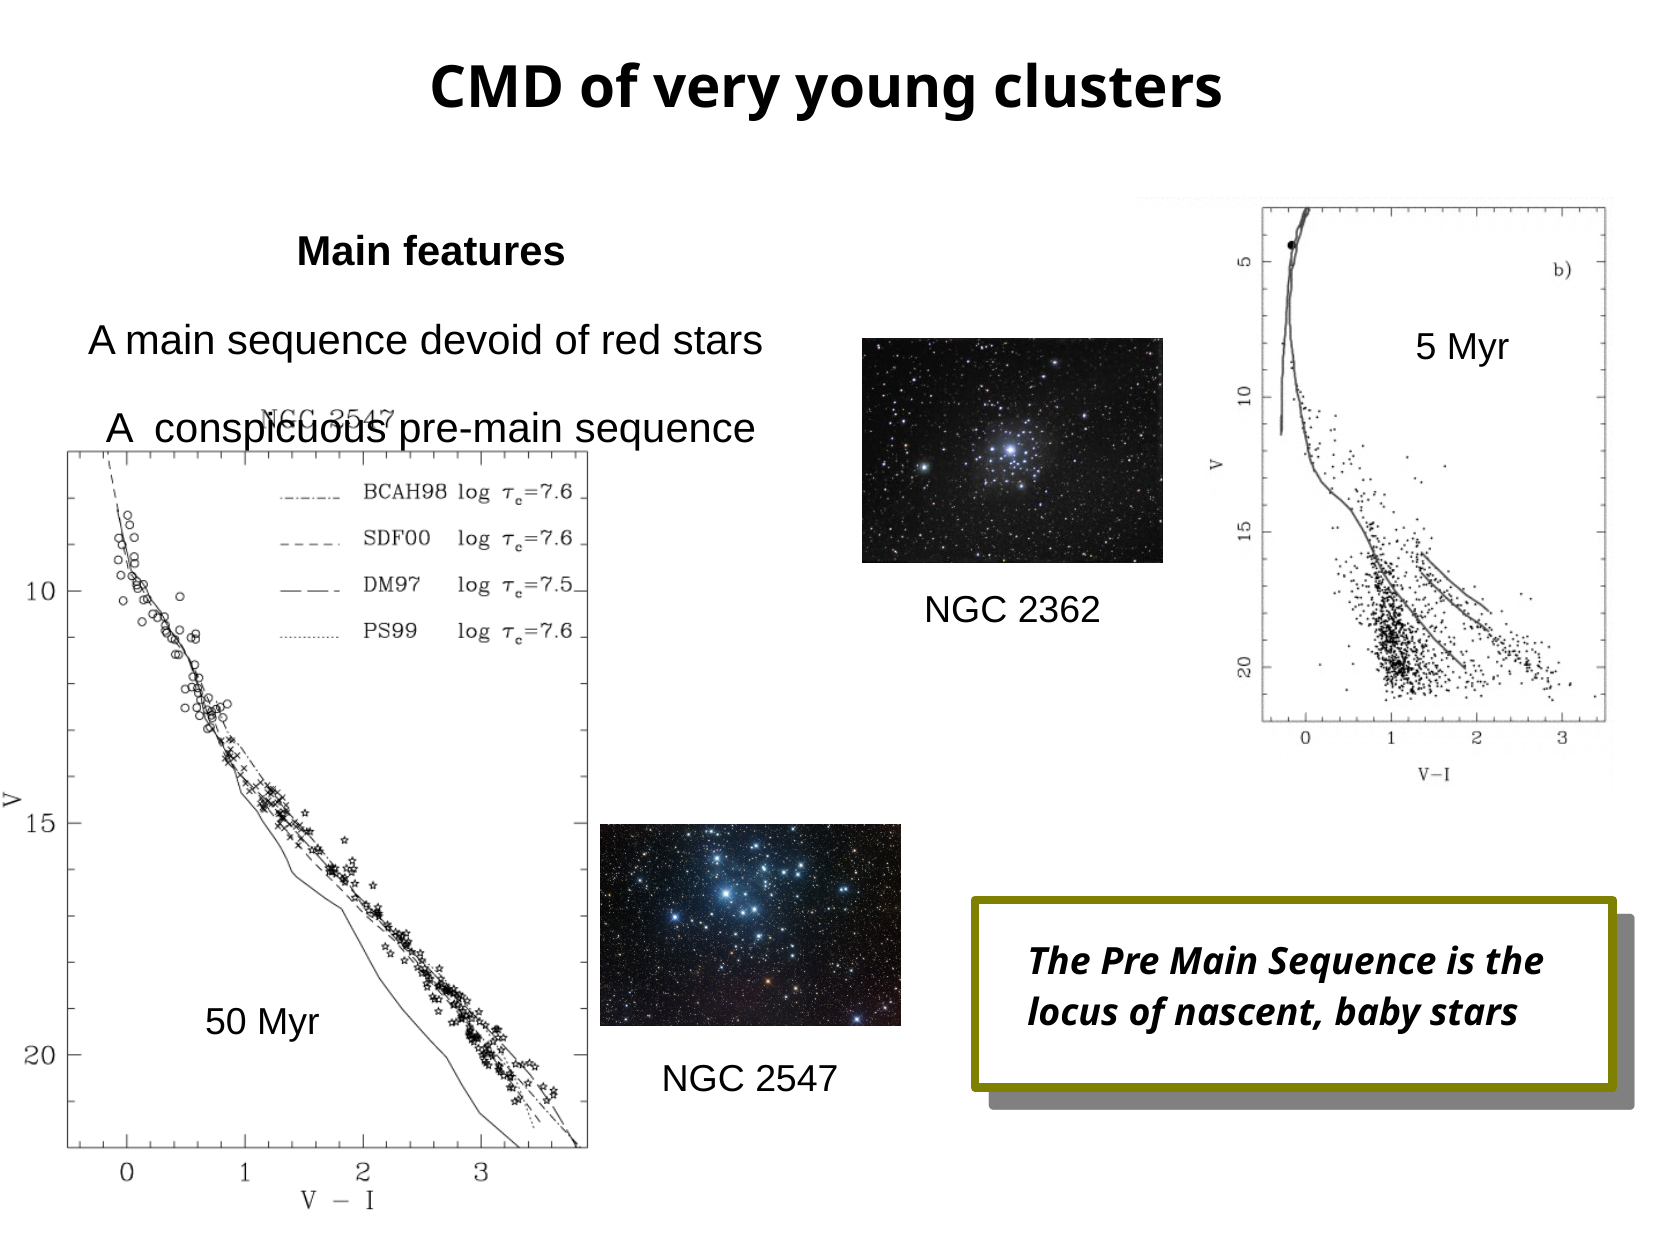

CMD of very young clusters
Main features
A main sequence devoid of red stars
A conspicuous pre-main sequence
5 Myr
NGC 2362
The Pre Main Sequence is the locus of nascent, baby stars
50 Myr
NGC 2547